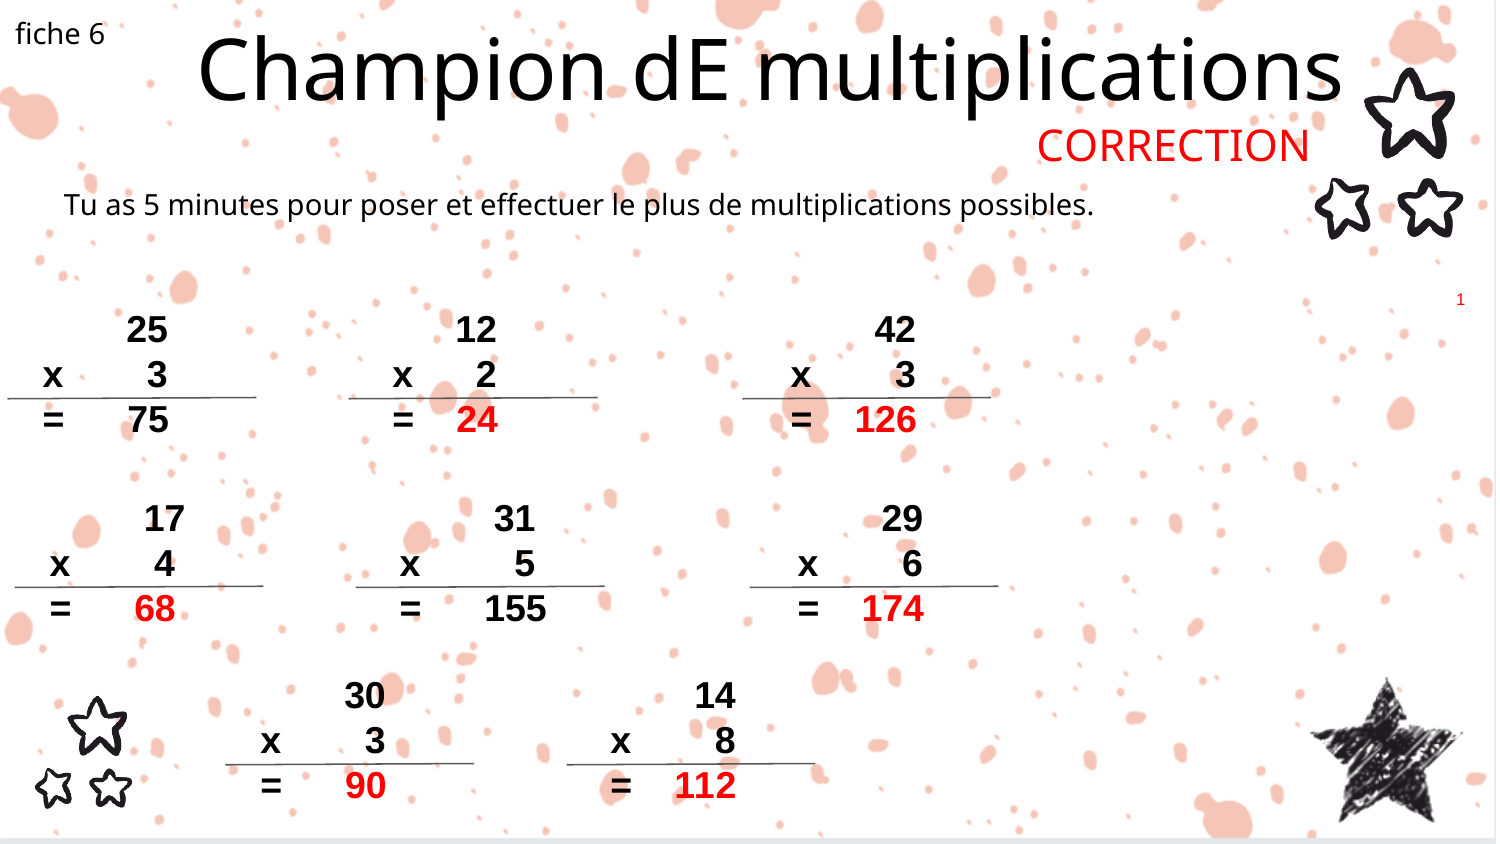

fiche 6
Champion dE multiplications
CORRECTION
Tu as 5 minutes pour poser et effectuer le plus de multiplications possibles.
1
 25
x 3
= 75
 12
x 2
= 24
 42
x 3
= 126
 17
x 4
= 68
 31
x 5
= 155
 29
x 6
= 174
 30
x 3
= 90
 14
x 8
= 112